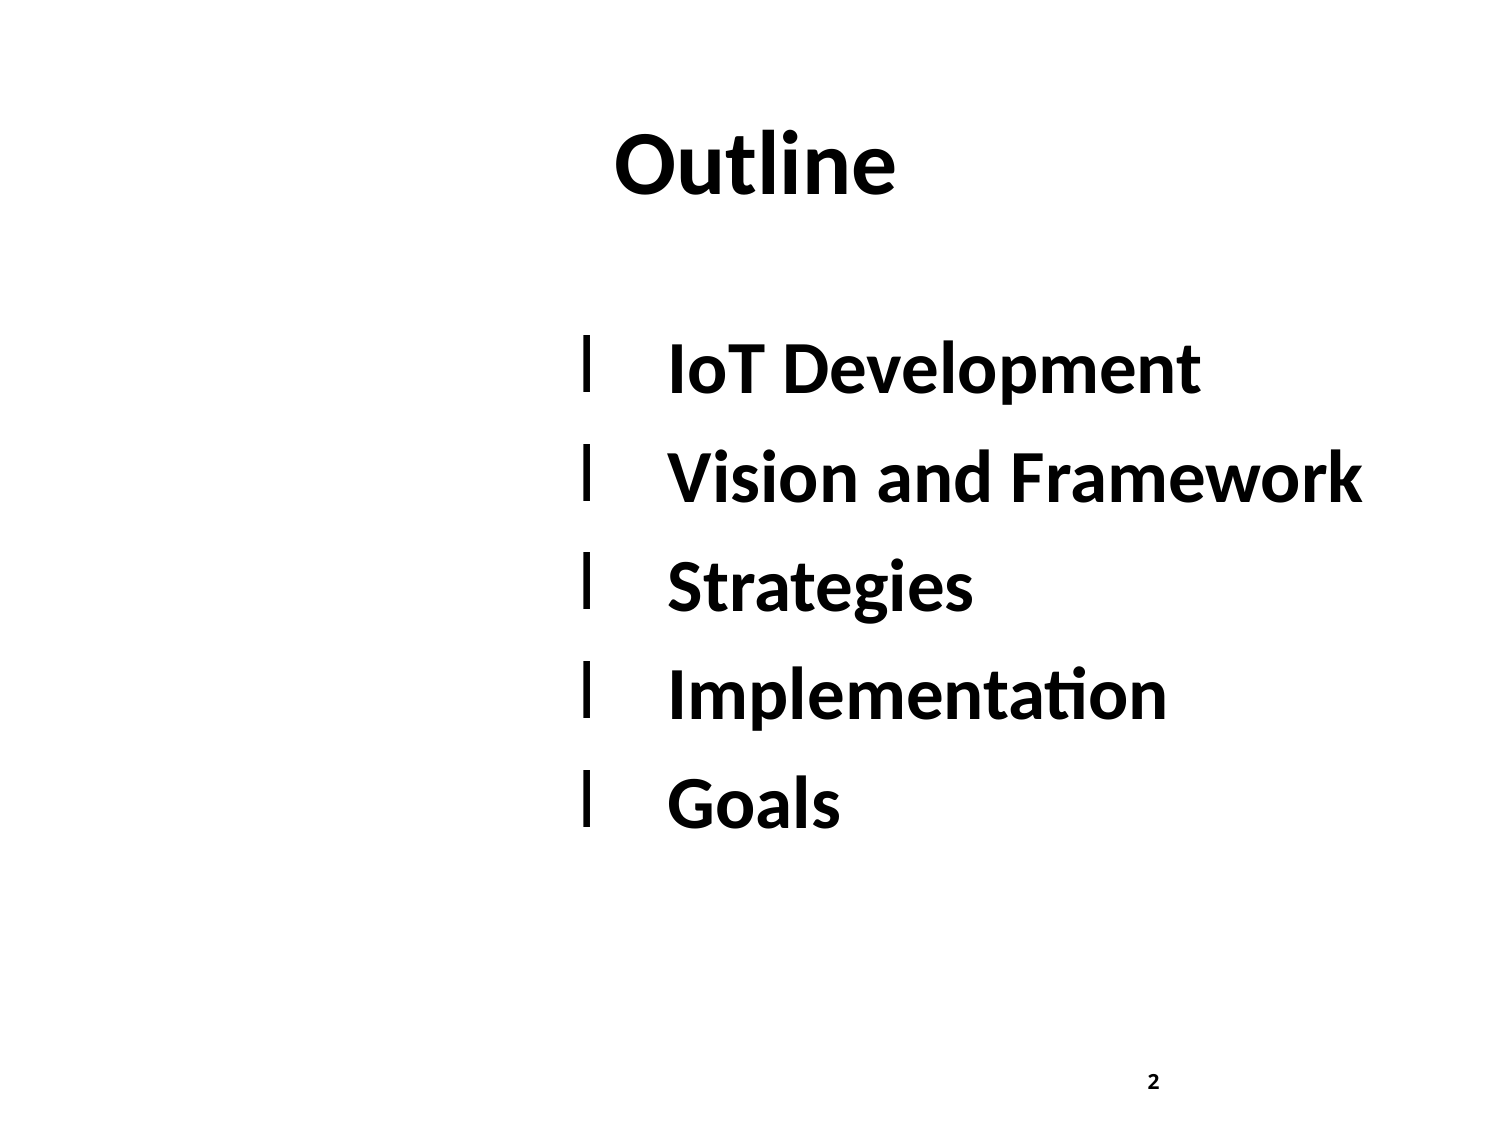

# Outline
 IoT Development
 Vision and Framework
 Strategies
 Implementation
 Goals
2